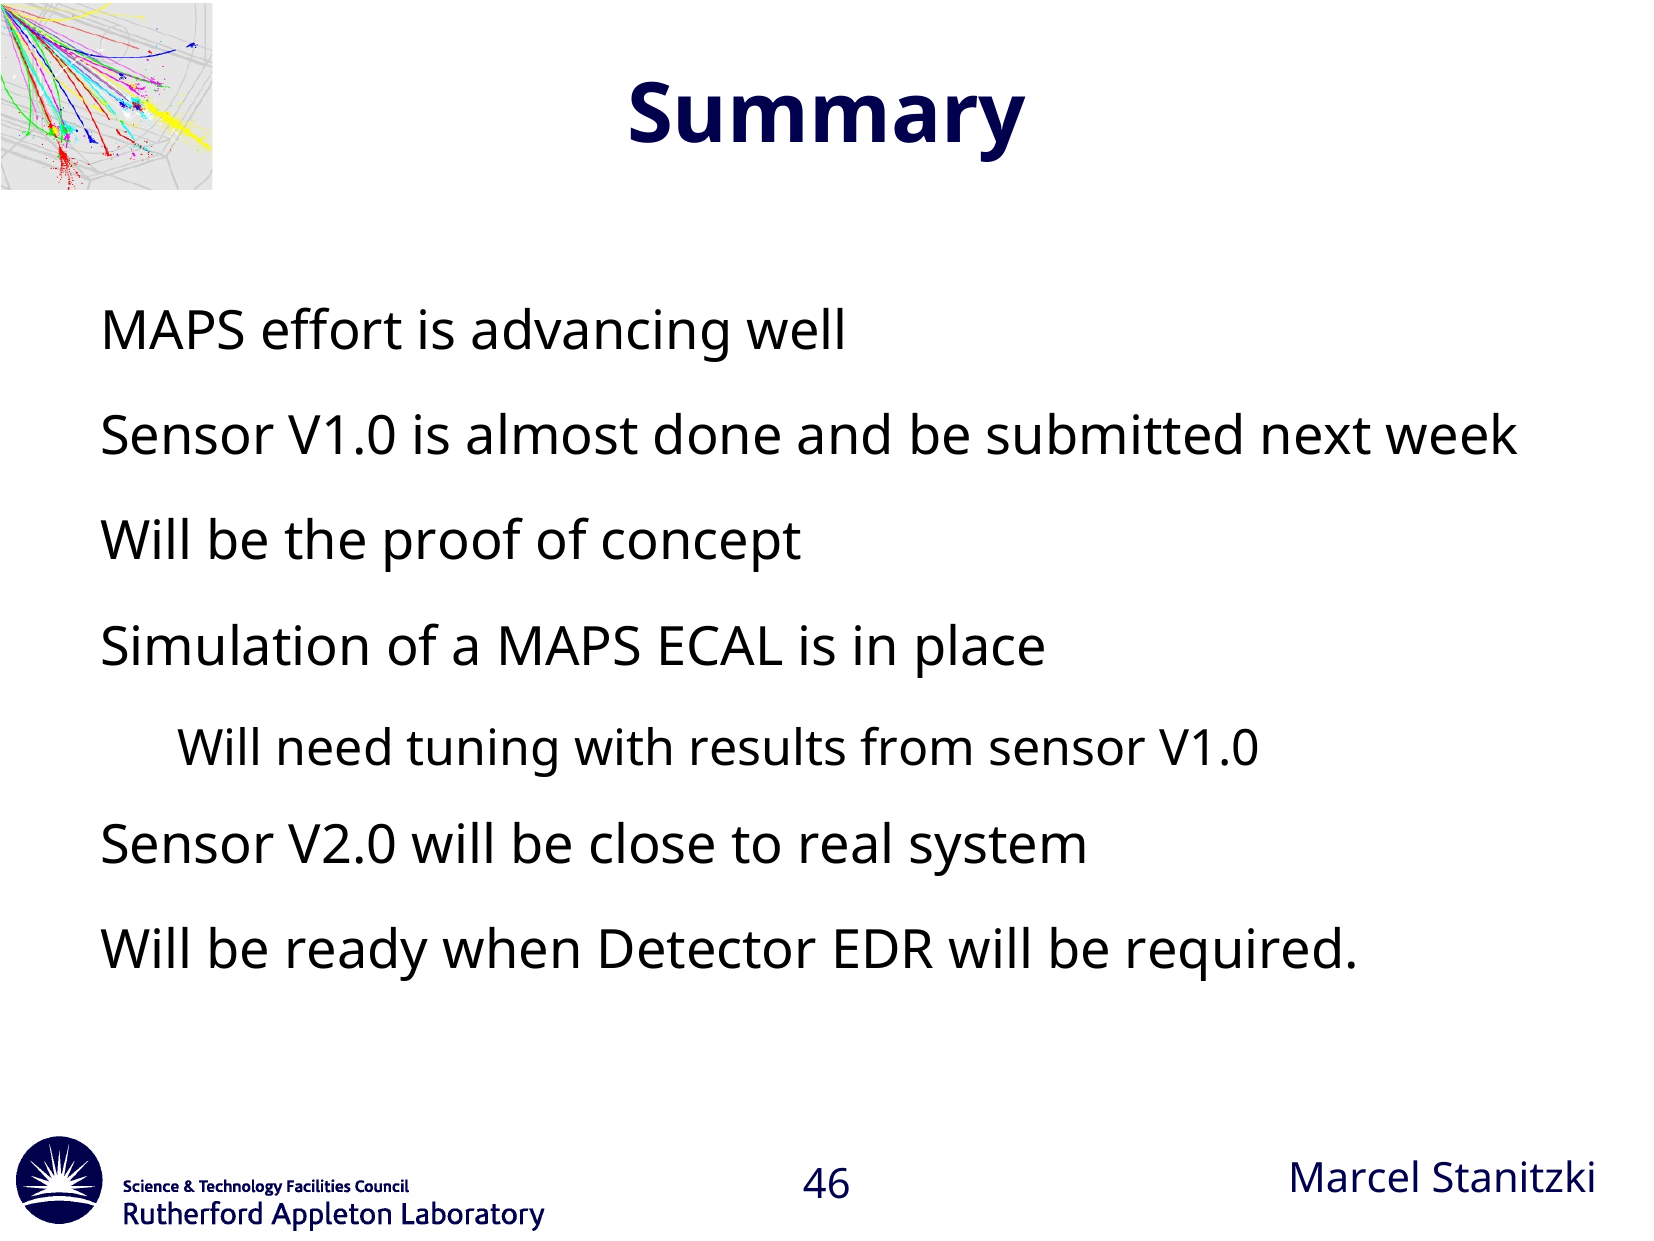

# Summary
MAPS effort is advancing well
Sensor V1.0 is almost done and be submitted next week
Will be the proof of concept
Simulation of a MAPS ECAL is in place
Will need tuning with results from sensor V1.0
Sensor V2.0 will be close to real system
Will be ready when Detector EDR will be required.